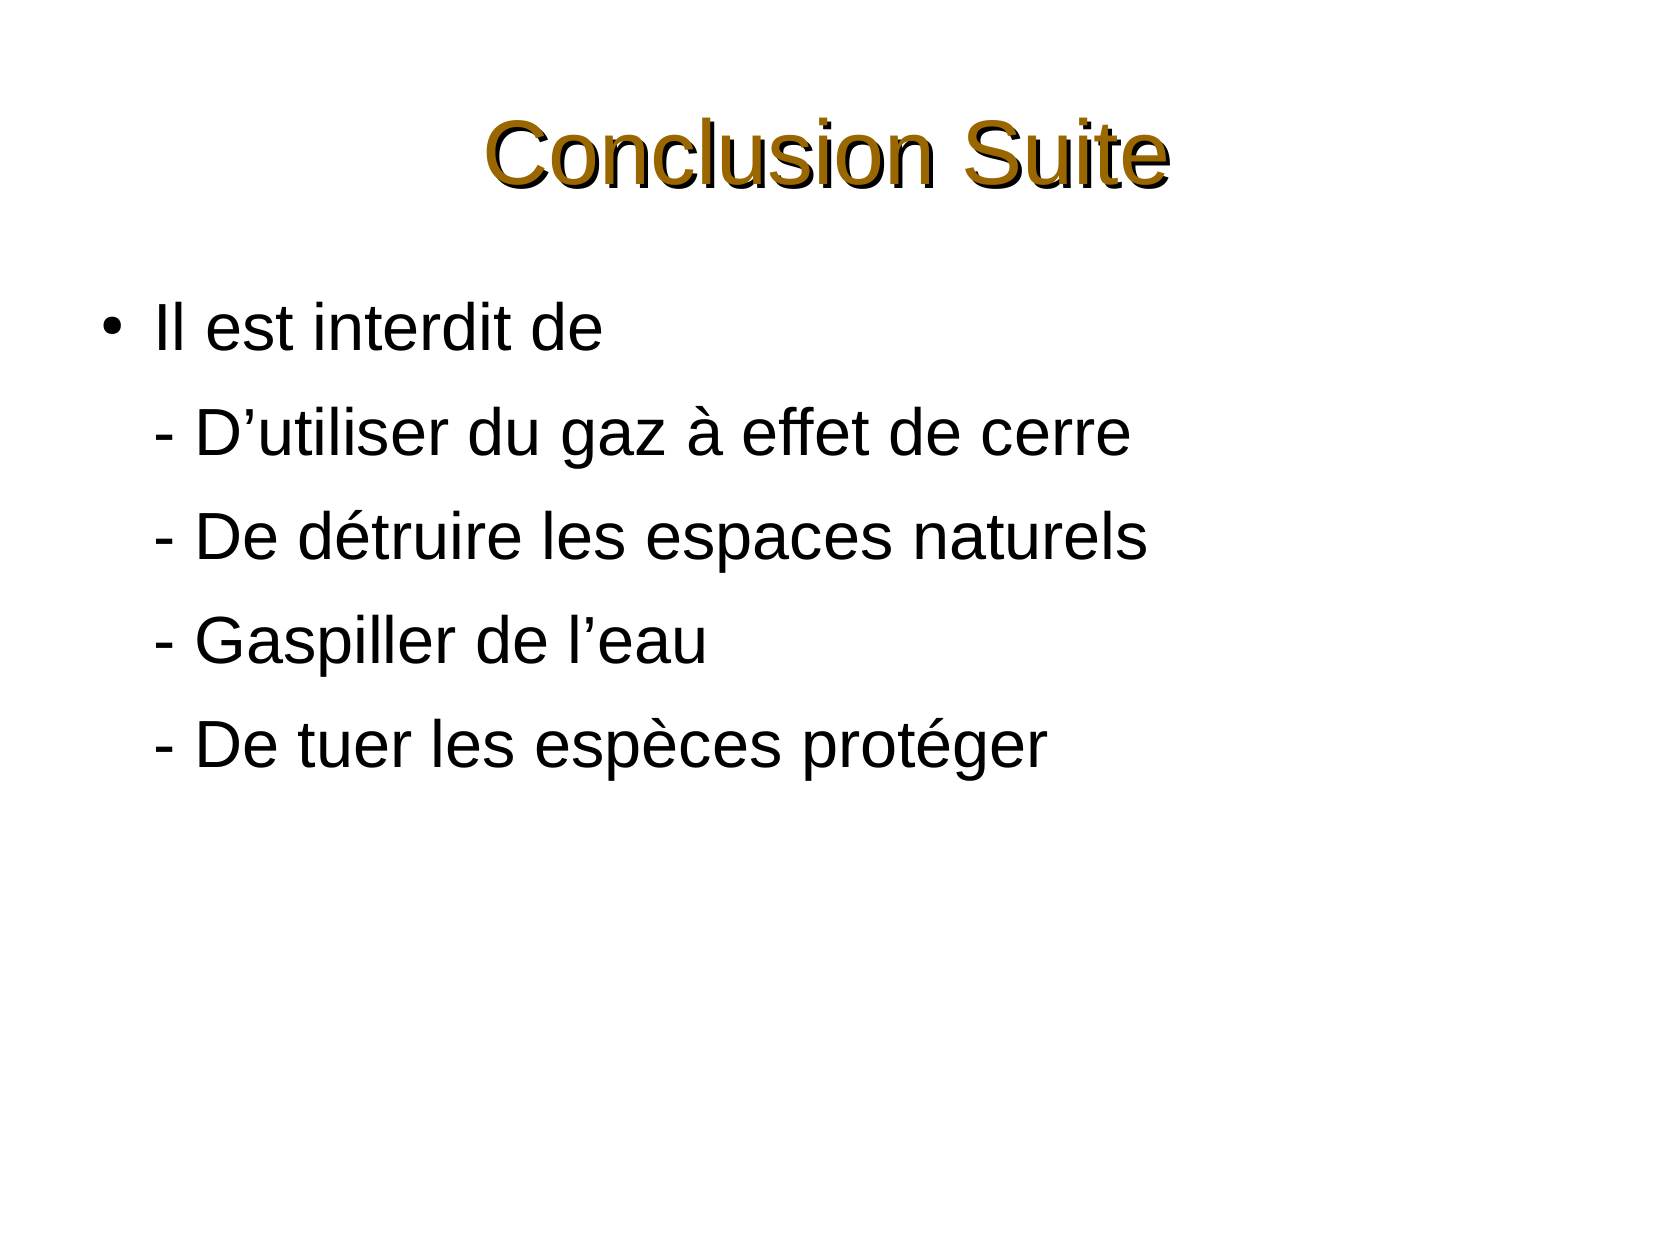

# Conclusion Suite
Il est interdit de
- D’utiliser du gaz à effet de cerre
- De détruire les espaces naturels
- Gaspiller de l’eau
- De tuer les espèces protéger